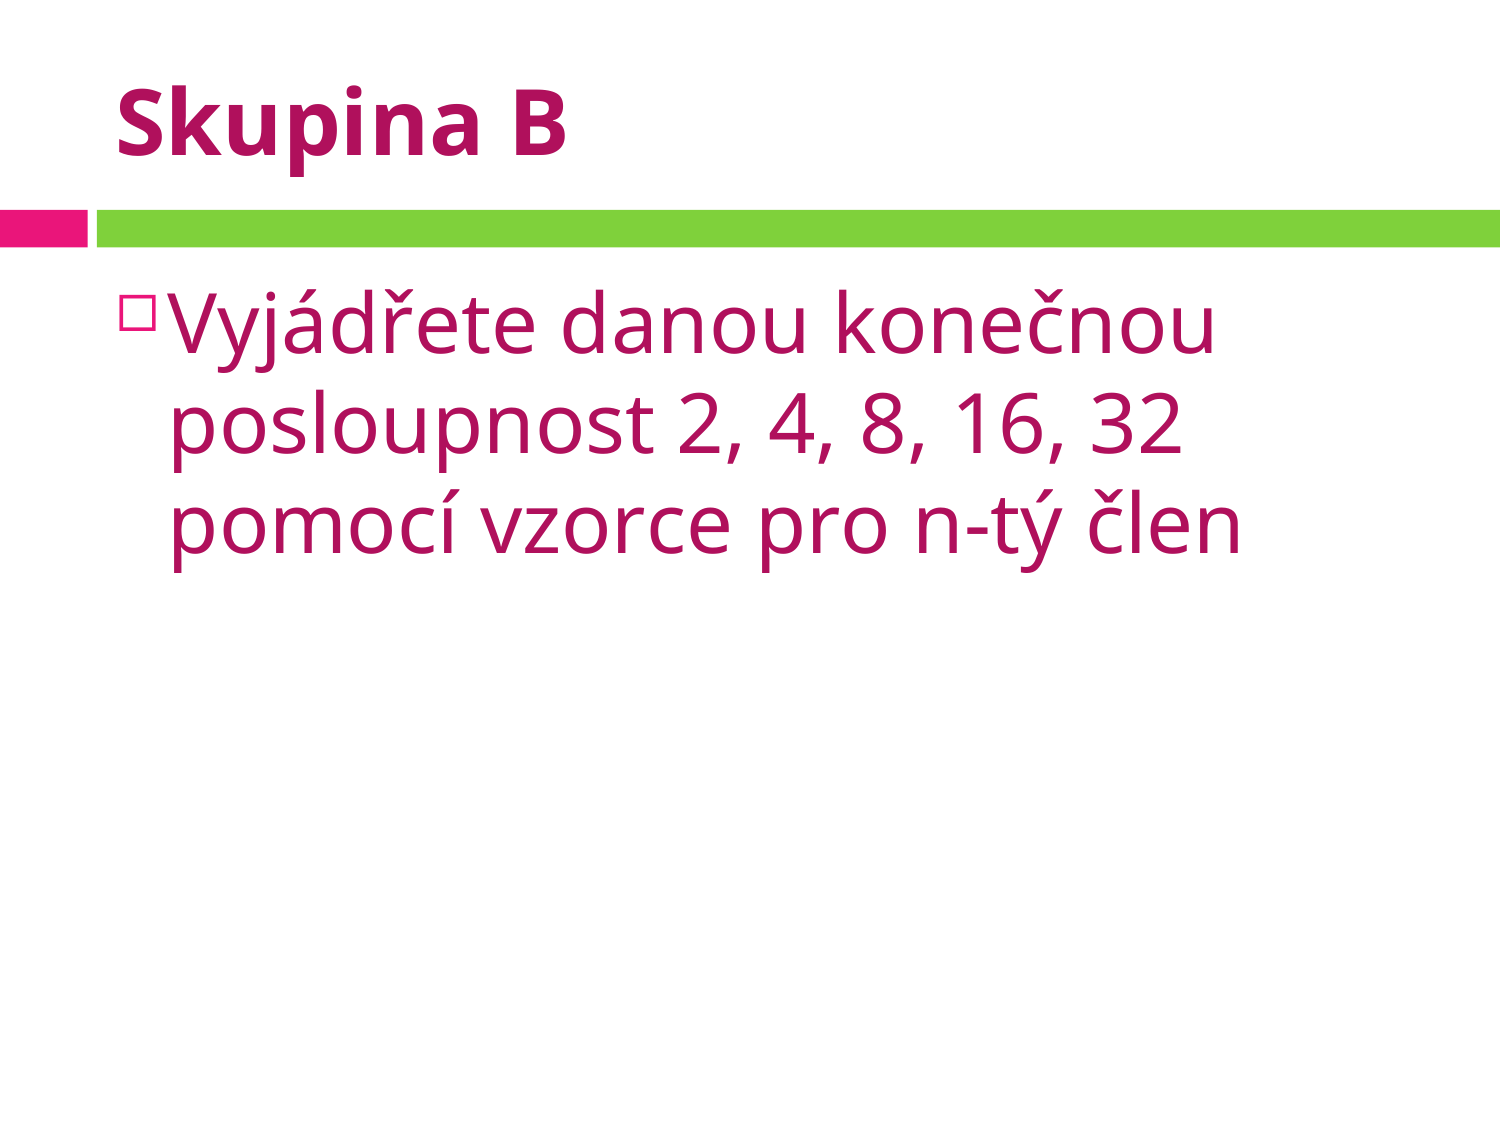

# Skupina B
Vyjádřete danou konečnou posloupnost 2, 4, 8, 16, 32 pomocí vzorce pro n-tý člen